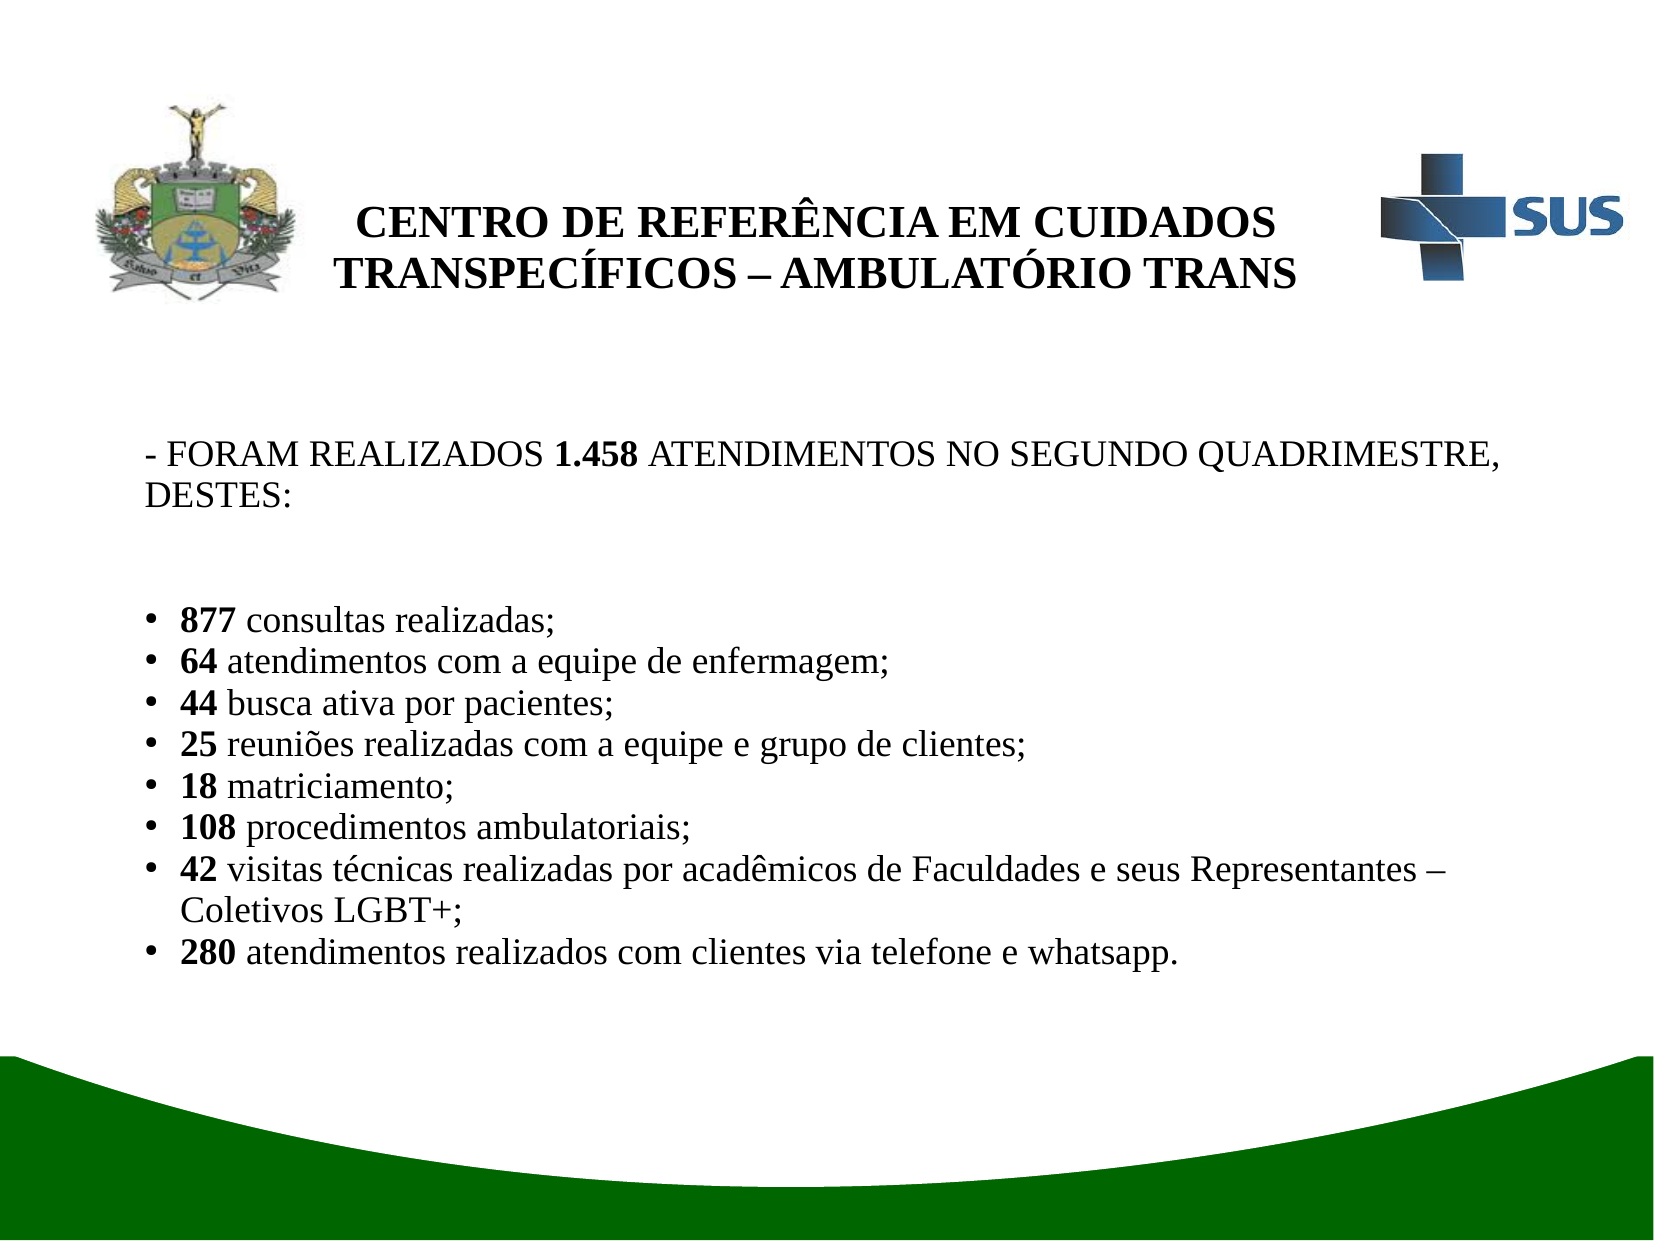

CENTRO DE REFERÊNCIA EM CUIDADOS
TRANSPECÍFICOS – AMBULATÓRIO TRANS
- FORAM REALIZADOS 1.458 ATENDIMENTOS NO SEGUNDO QUADRIMESTRE, DESTES:
877 consultas realizadas;
64 atendimentos com a equipe de enfermagem;
44 busca ativa por pacientes;
25 reuniões realizadas com a equipe e grupo de clientes;
18 matriciamento;
108 procedimentos ambulatoriais;
42 visitas técnicas realizadas por acadêmicos de Faculdades e seus Representantes – Coletivos LGBT+;
280 atendimentos realizados com clientes via telefone e whatsapp.